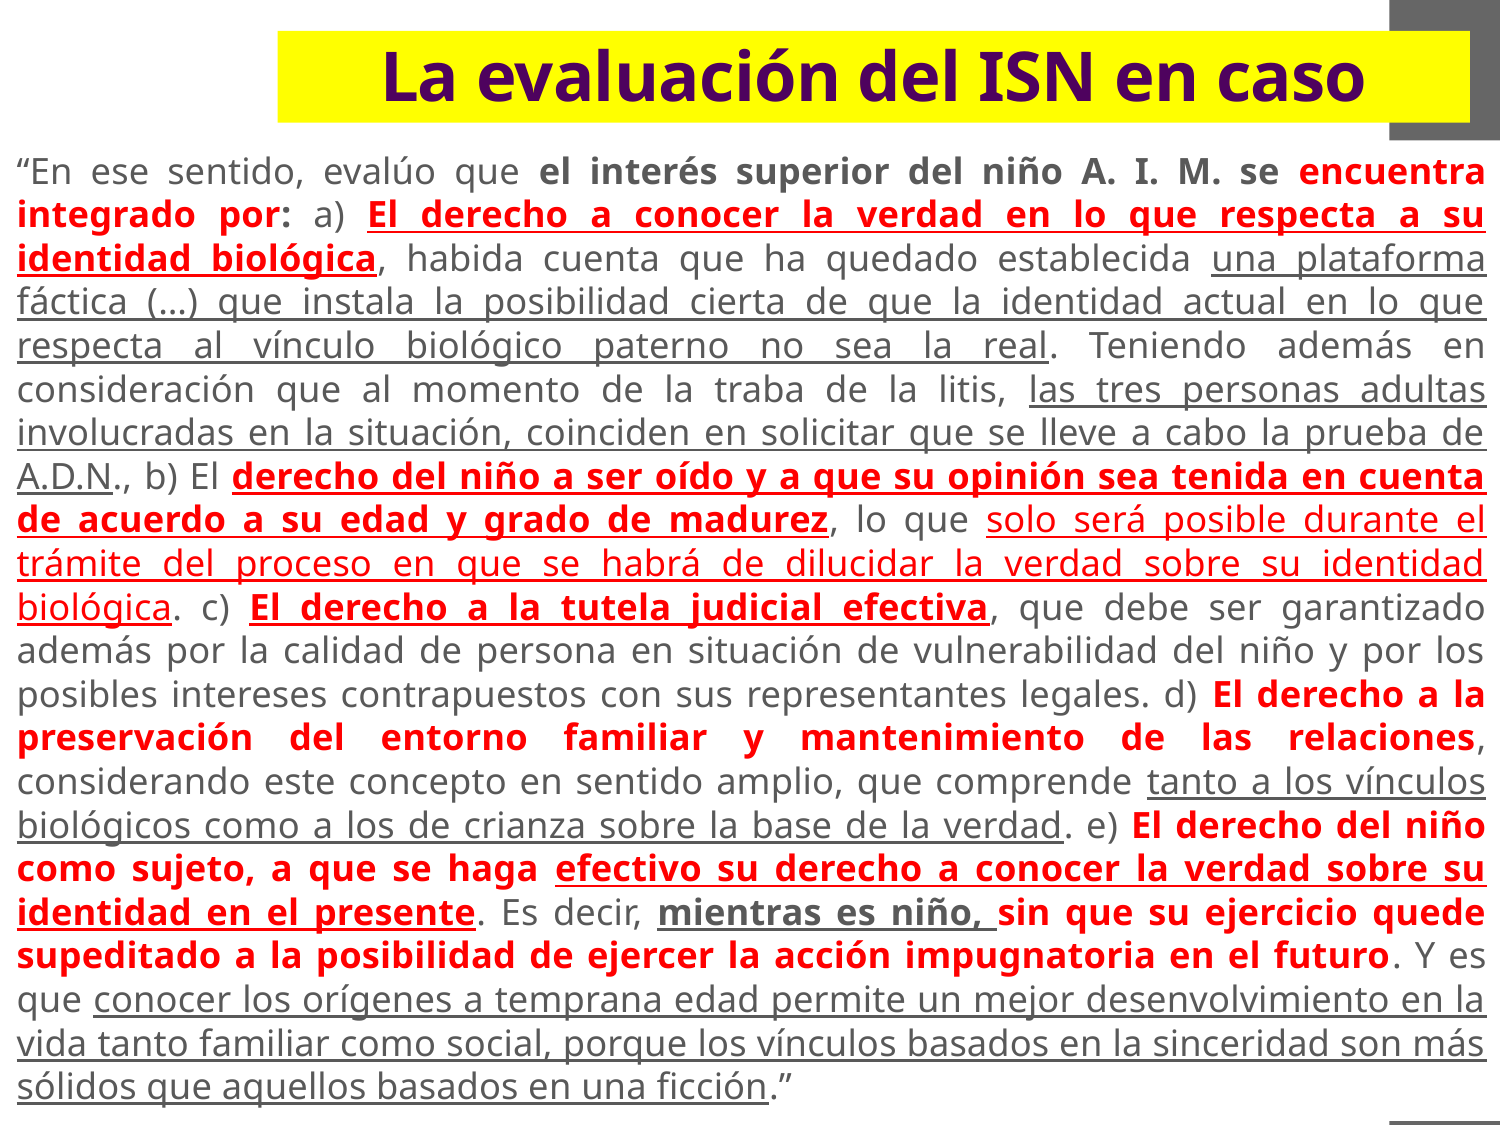

# La evaluación del ISN en caso
“En ese sentido, evalúo que el interés superior del niño A. I. M. se encuentra integrado por: a) El derecho a conocer la verdad en lo que respecta a su identidad biológica, habida cuenta que ha quedado establecida una plataforma fáctica (…) que instala la posibilidad cierta de que la identidad actual en lo que respecta al vínculo biológico paterno no sea la real. Teniendo además en consideración que al momento de la traba de la litis, las tres personas adultas involucradas en la situación, coinciden en solicitar que se lleve a cabo la prueba de A.D.N., b) El derecho del niño a ser oído y a que su opinión sea tenida en cuenta de acuerdo a su edad y grado de madurez, lo que solo será posible durante el trámite del proceso en que se habrá de dilucidar la verdad sobre su identidad biológica. c) El derecho a la tutela judicial efectiva, que debe ser garantizado además por la calidad de persona en situación de vulnerabilidad del niño y por los posibles intereses contrapuestos con sus representantes legales. d) El derecho a la preservación del entorno familiar y mantenimiento de las relaciones, considerando este concepto en sentido amplio, que comprende tanto a los vínculos biológicos como a los de crianza sobre la base de la verdad. e) El derecho del niño como sujeto, a que se haga efectivo su derecho a conocer la verdad sobre su identidad en el presente. Es decir, mientras es niño, sin que su ejercicio quede supeditado a la posibilidad de ejercer la acción impugnatoria en el futuro. Y es que conocer los orígenes a temprana edad permite un mejor desenvolvimiento en la vida tanto familiar como social, porque los vínculos basados en la sinceridad son más sólidos que aquellos basados en una ficción.”